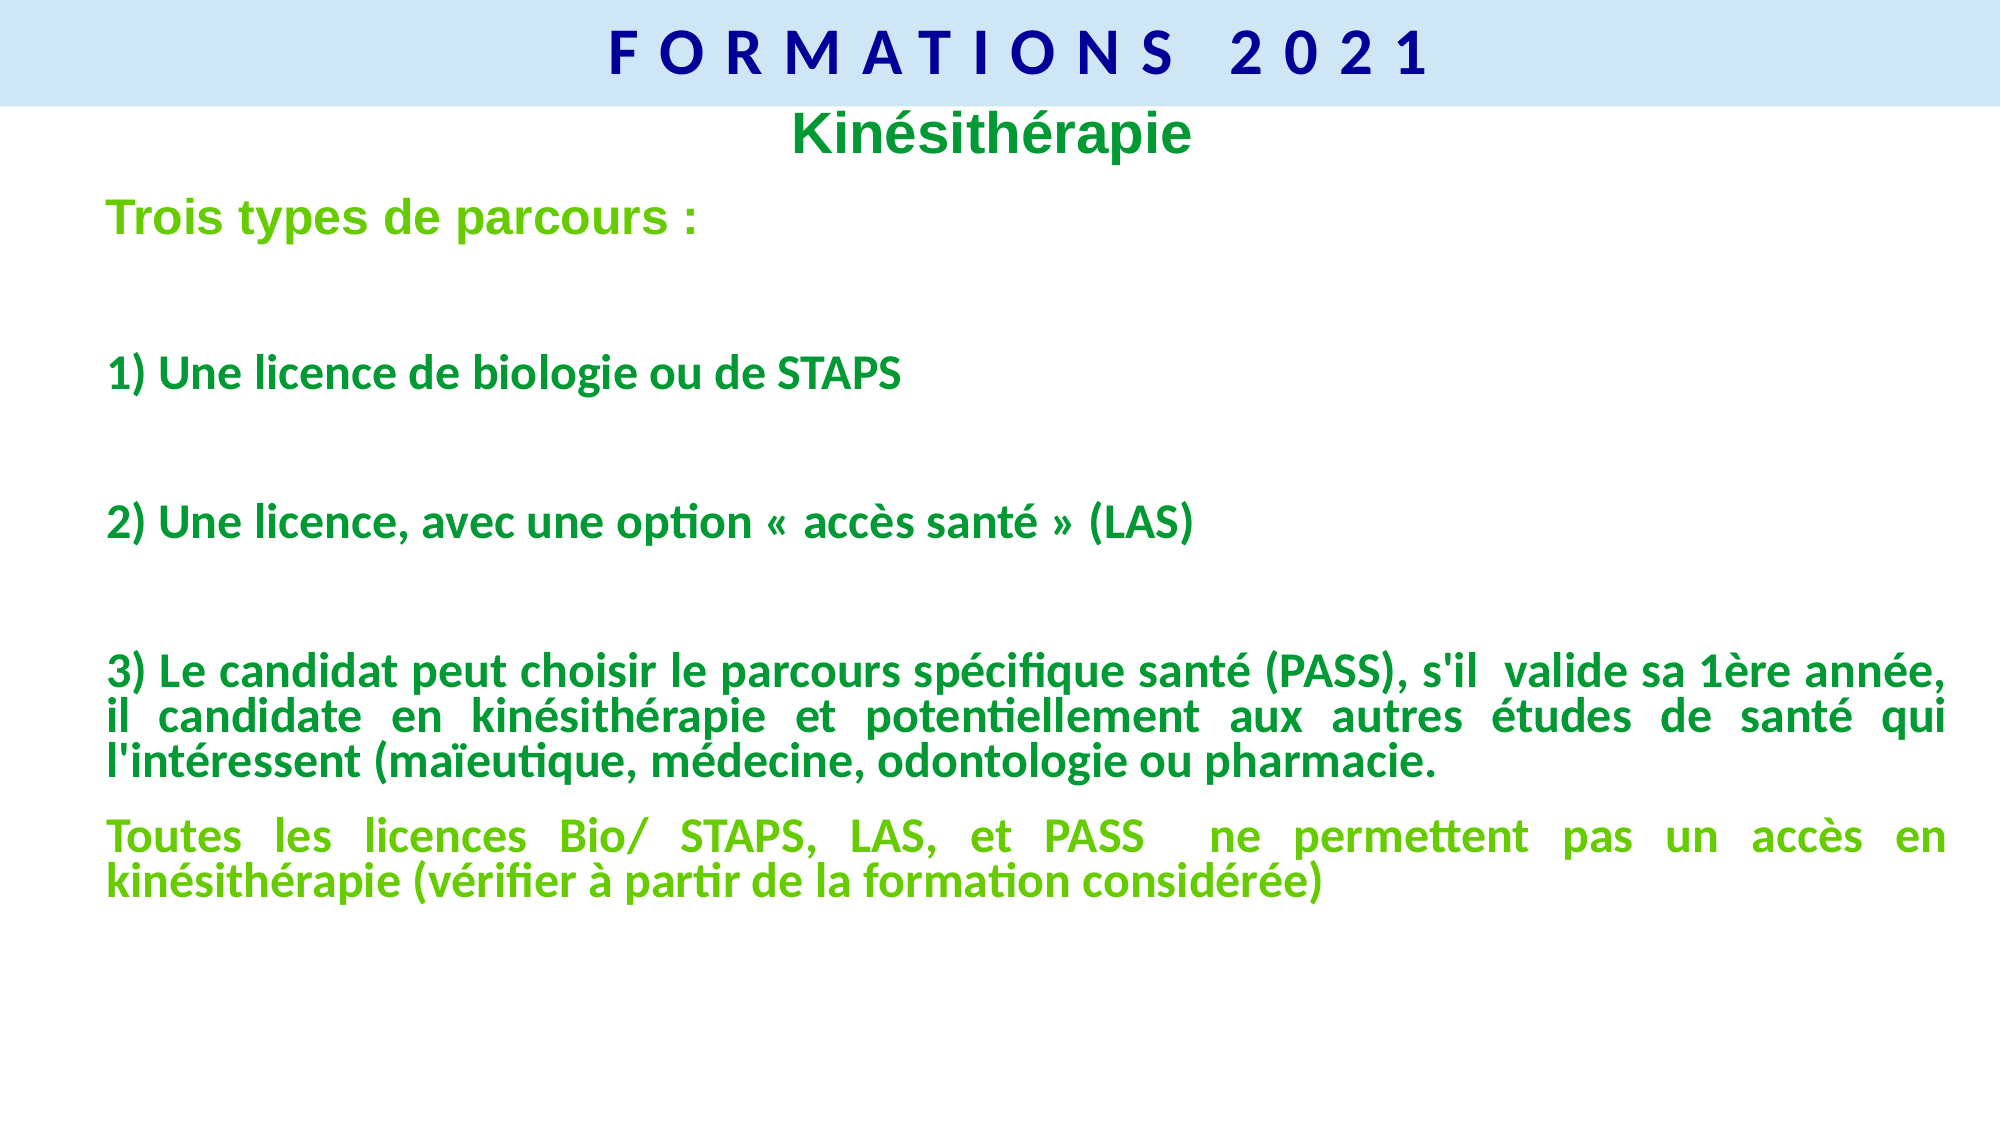

# FORMATIONS 2021
Kinésithérapie
 Trois types de parcours :
1) Une licence de biologie ou de STAPS
2) Une licence, avec une option « accès santé » (LAS)
3) Le candidat peut choisir le parcours spécifique santé (PASS), s'il valide sa 1ère année, il candidate en kinésithérapie et potentiellement aux autres études de santé qui l'intéressent (maïeutique, médecine, odontologie ou pharmacie.
Toutes les licences Bio/ STAPS, LAS, et PASS ne permettent pas un accès en kinésithérapie (vérifier à partir de la formation considérée)